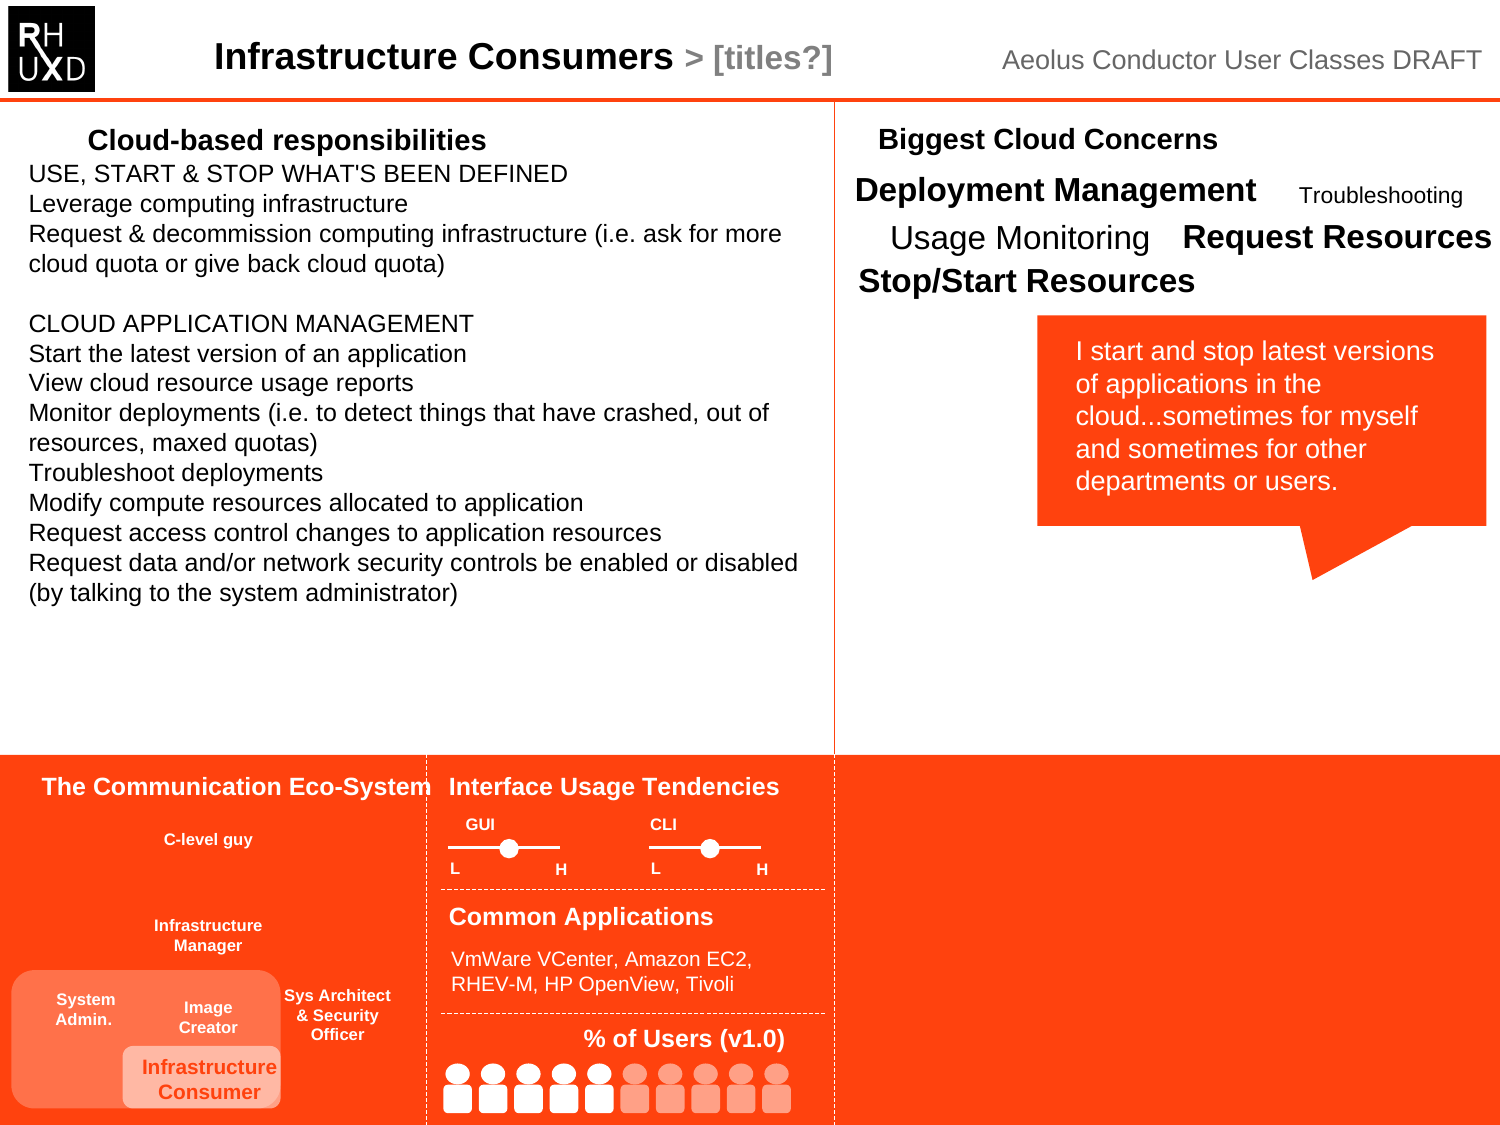

Infrastructure Consumers > [titles?]
Aeolus Conductor User Classes DRAFT
Biggest Cloud Concerns
Cloud-based responsibilities
USE, START & STOP WHAT'S BEEN DEFINED
Leverage computing infrastructure
Request & decommission computing infrastructure (i.e. ask for more cloud quota or give back cloud quota)
CLOUD APPLICATION MANAGEMENT
Start the latest version of an application
View cloud resource usage reports
Monitor deployments (i.e. to detect things that have crashed, out of resources, maxed quotas)
Troubleshoot deployments
Modify compute resources allocated to application
Request access control changes to application resources
Request data and/or network security controls be enabled or disabled (by talking to the system administrator)
Deployment Management
Troubleshooting
Request Resources
Usage Monitoring
Stop/Start Resources
I start and stop latest versions of applications in the cloud...sometimes for myself and sometimes for other departments or users.
The Communication Eco-System
Interface Usage Tendencies
GUI
CLI
C-level guy
L
L
H
H
Common Applications
Infrastructure Manager
VmWare VCenter, Amazon EC2, RHEV-M, HP OpenView, Tivoli
Sys Architect & Security Officer
 System Admin.
Image Creator
% of Users (v1.0)
Infrastructure Consumer